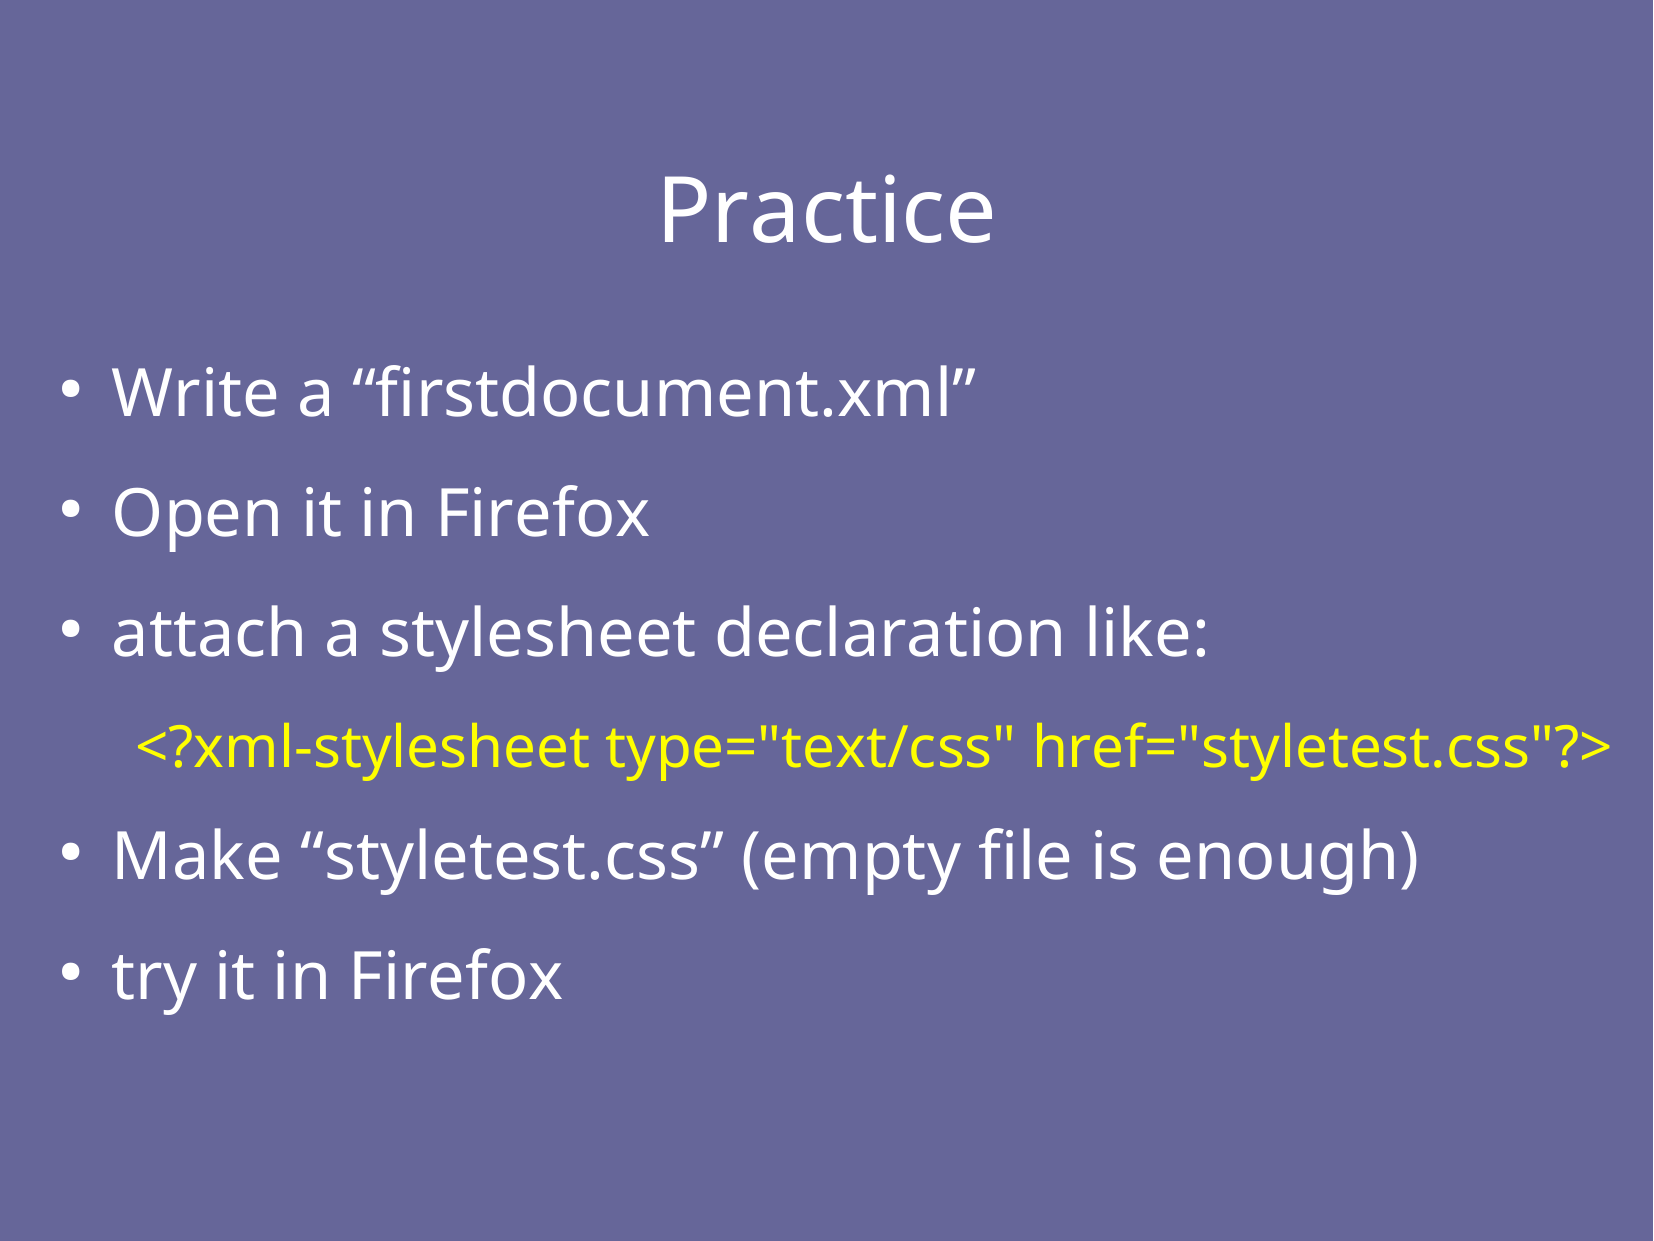

# Practice
Write a “firstdocument.xml”
Open it in Firefox
attach a stylesheet declaration like:
<?xml-stylesheet type="text/css" href="styletest.css"?>
Make “styletest.css” (empty file is enough)
try it in Firefox